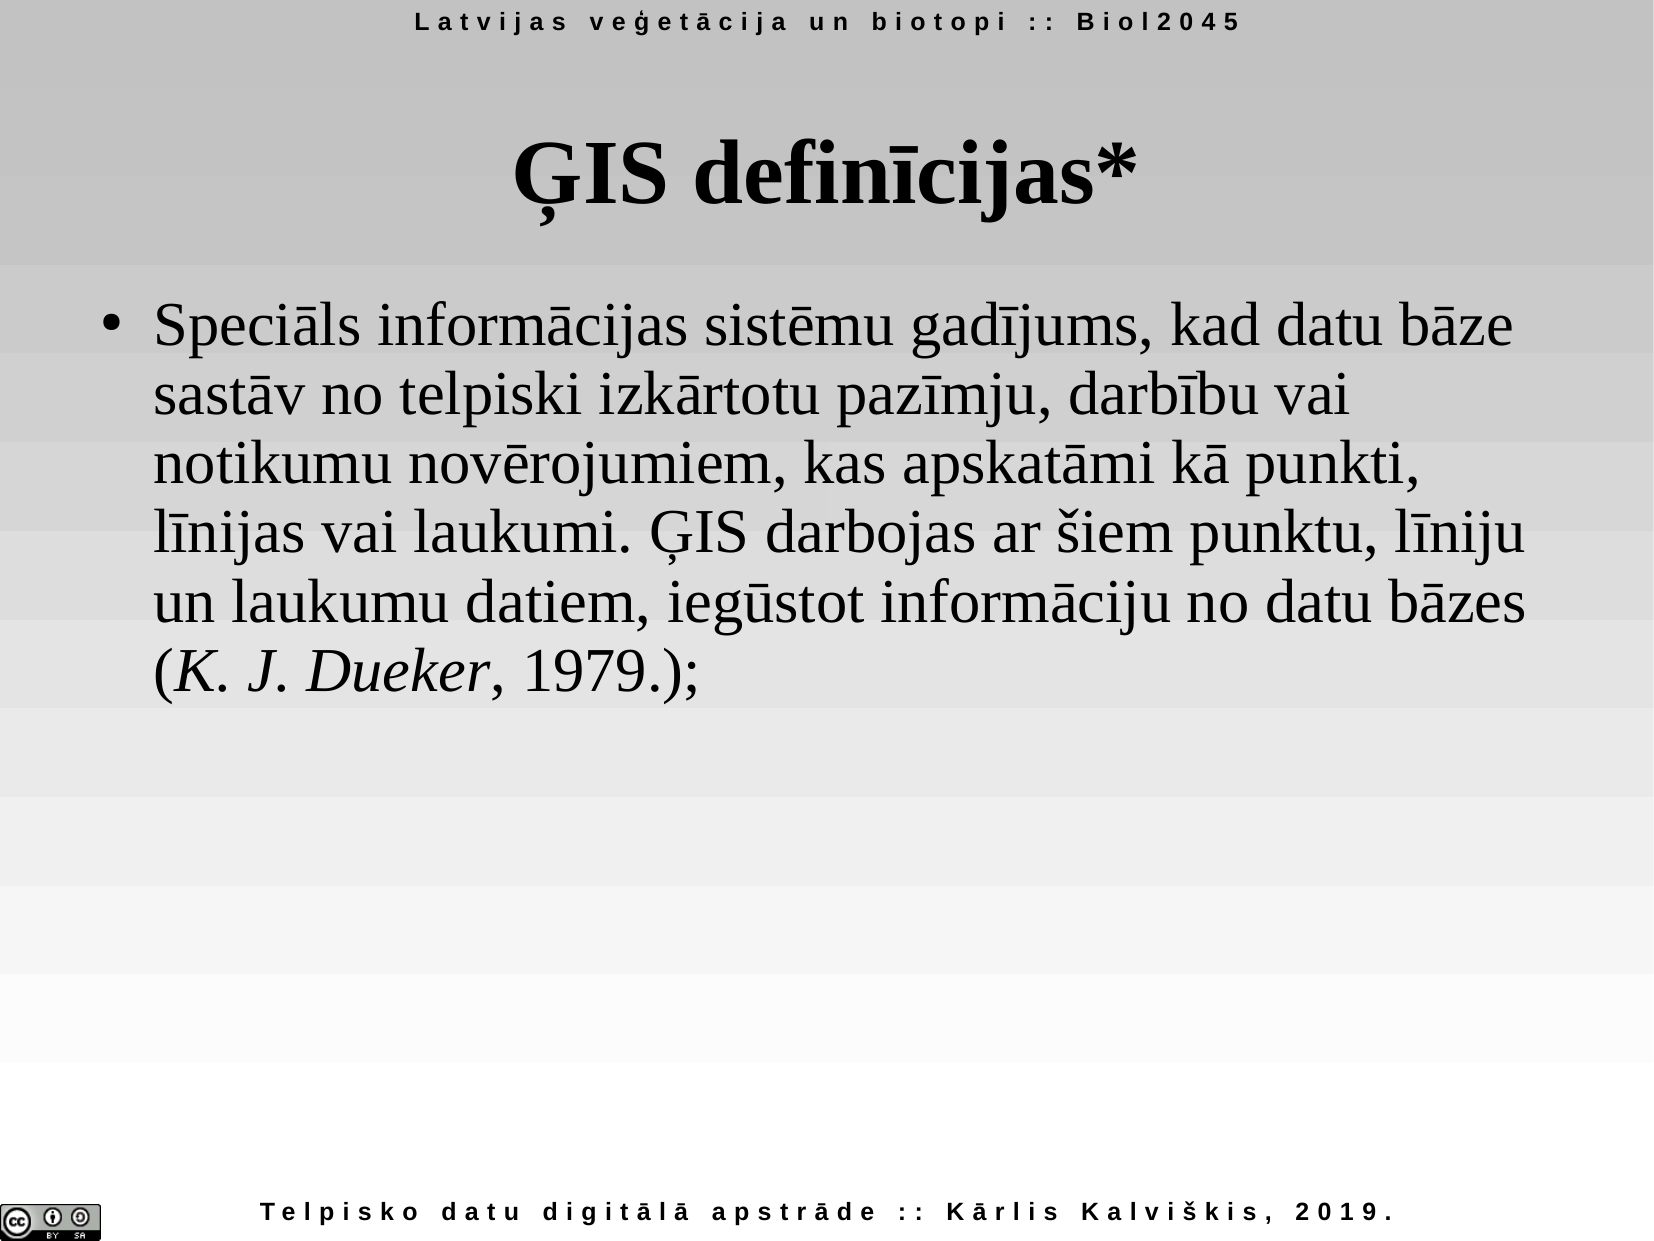

ĢIS definīcijas*
# Speciāls informācijas sistēmu gadījums, kad datu bāze sastāv no telpiski izkārtotu pazīmju, darbību vai notikumu novērojumiem, kas apskatāmi kā punkti, līnijas vai laukumi. ĢIS darbojas ar šiem punktu, līniju un laukumu da­tiem, iegūstot informāciju no datu bāzes (K. J. Dueker, 1979.);